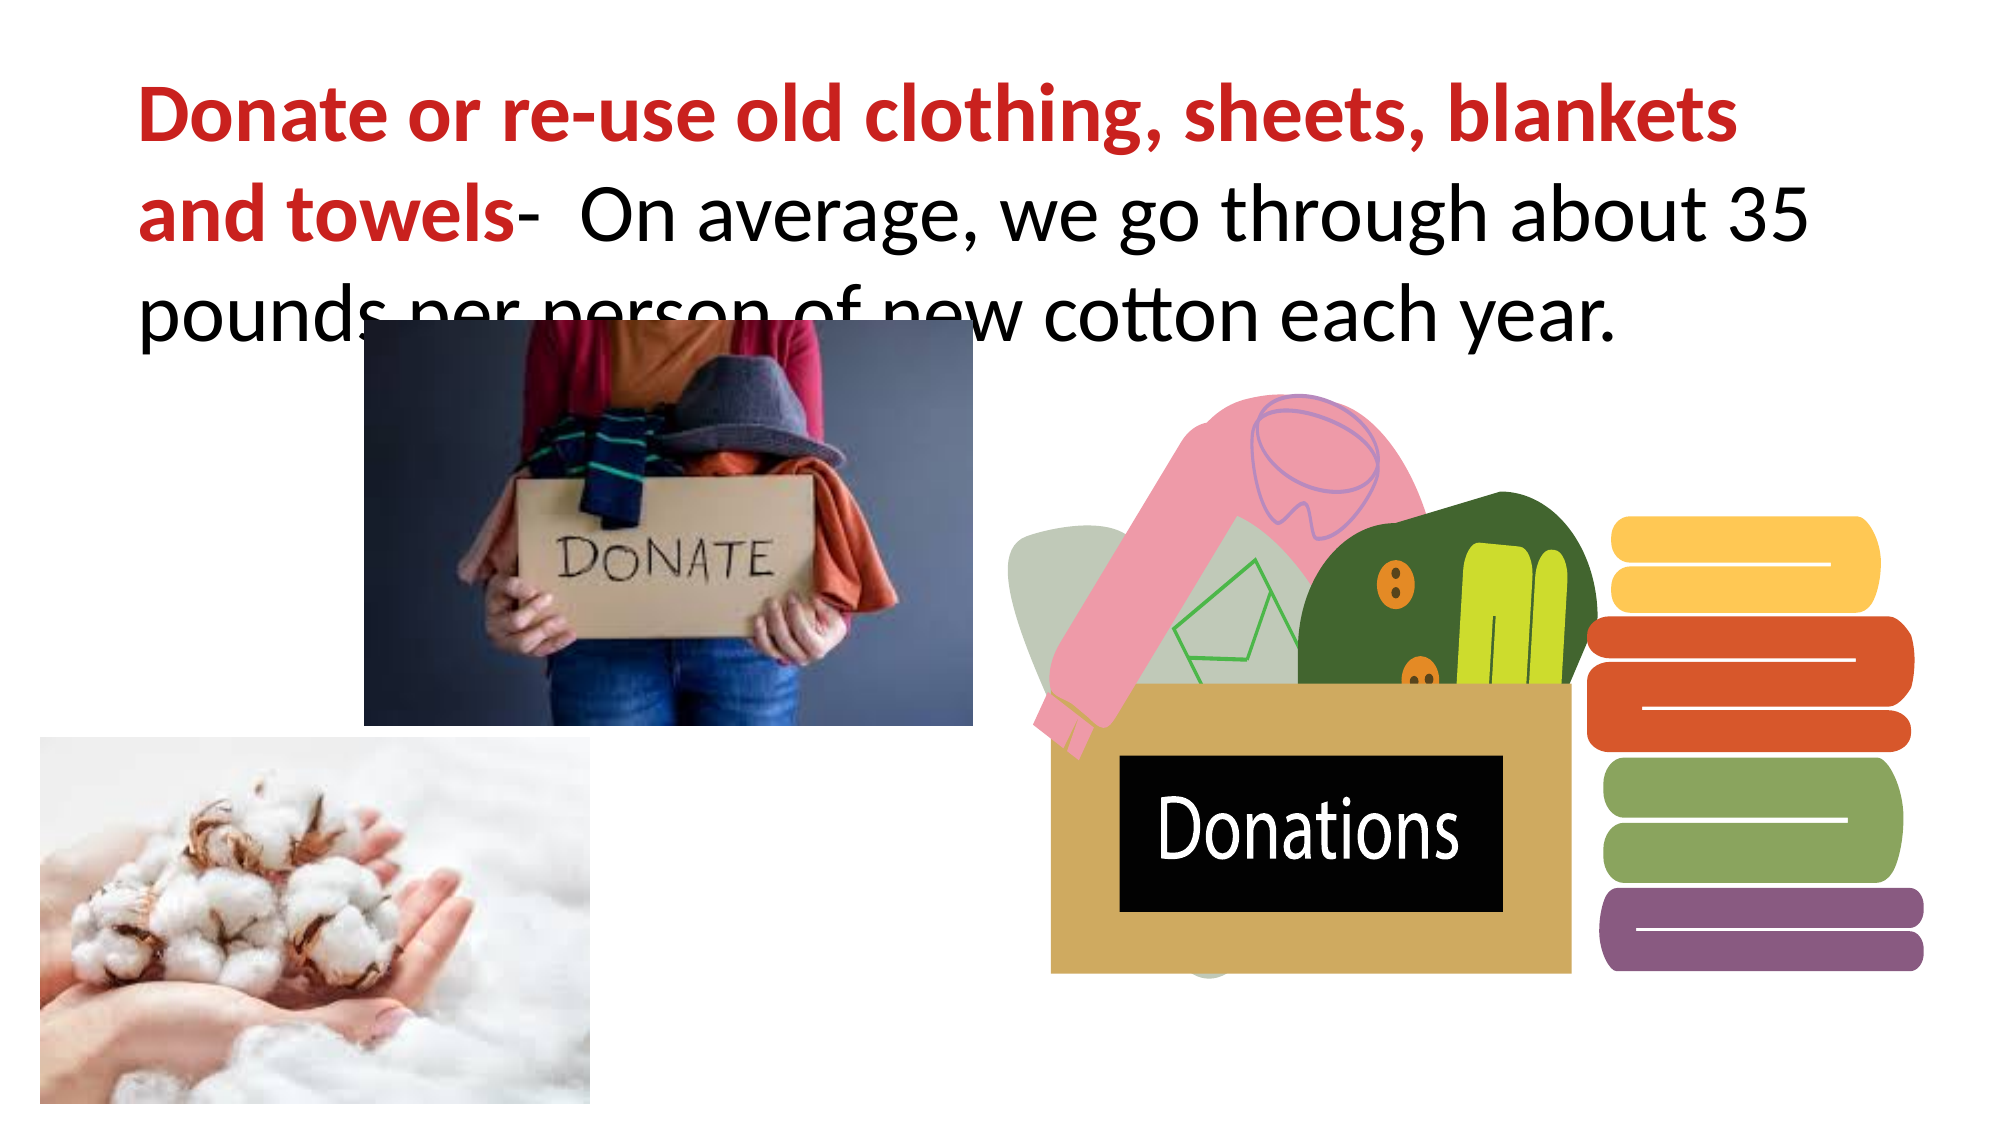

# Donate or re-use old clothing, sheets, blankets and towels- On average, we go through about 35 pounds per person of new cotton each year.